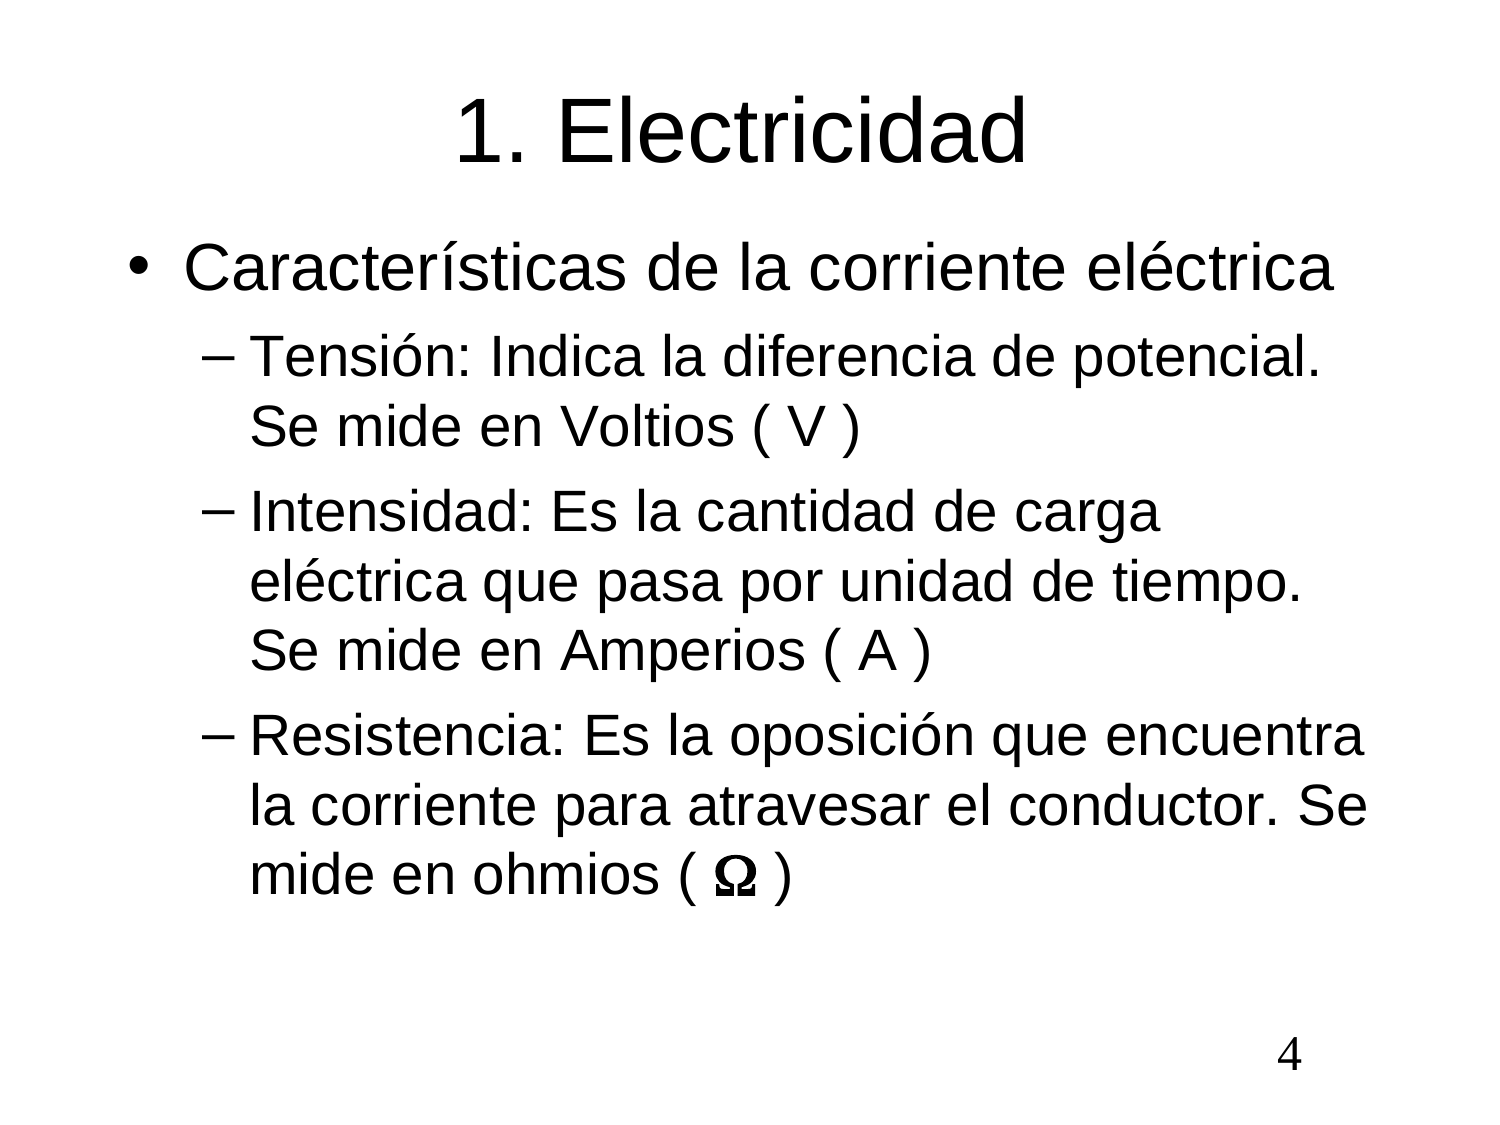

# 1. Electricidad
Características de la corriente eléctrica
Tensión: Indica la diferencia de potencial. Se mide en Voltios ( V )
Intensidad: Es la cantidad de carga eléctrica que pasa por unidad de tiempo. Se mide en Amperios ( A )
Resistencia: Es la oposición que encuentra la corriente para atravesar el conductor. Se mide en ohmios (  )
4